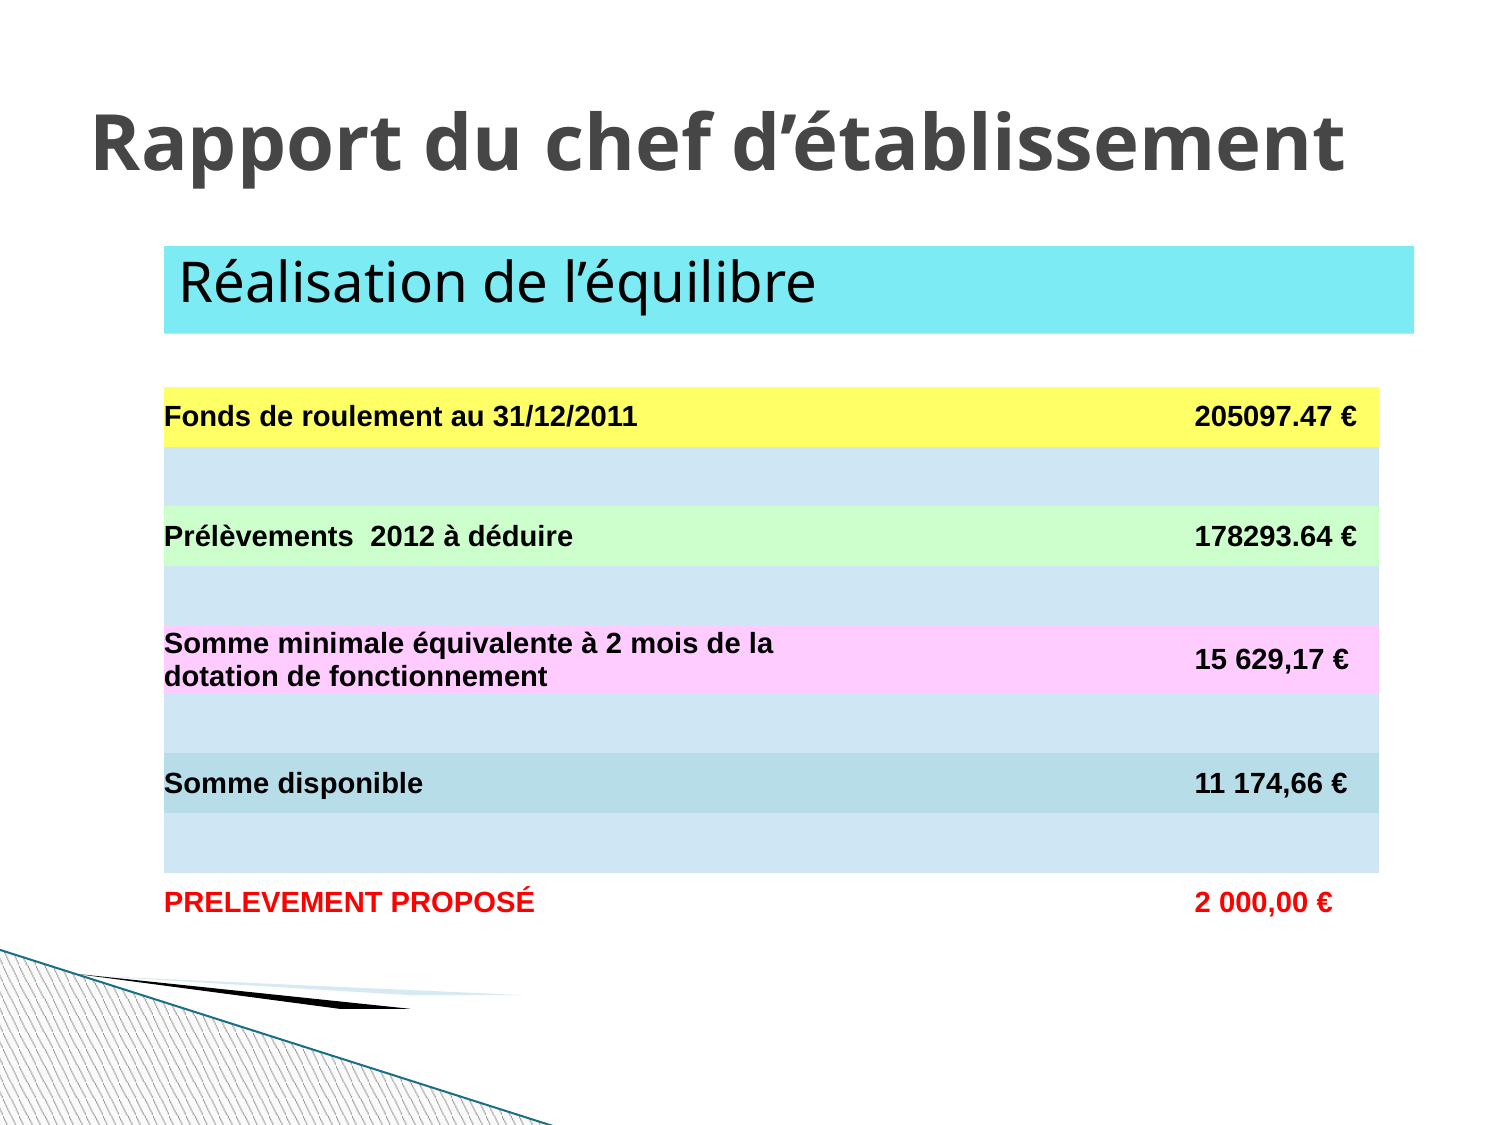

Rapport du chef d’établissement
# Réalisation de l’équilibre
| Fonds de roulement au 31/12/2011 | | | 205097.47 € |
| --- | --- | --- | --- |
| | | | |
| Prélèvements 2012 à déduire | | | 178293.64 € |
| | | | |
| Somme minimale équivalente à 2 mois de la dotation de fonctionnement | | | 15 629,17 € |
| | | | |
| Somme disponible | | | 11 174,66 € |
| | | | |
| PRELEVEMENT PROPOSÉ | | | 2 000,00 € |